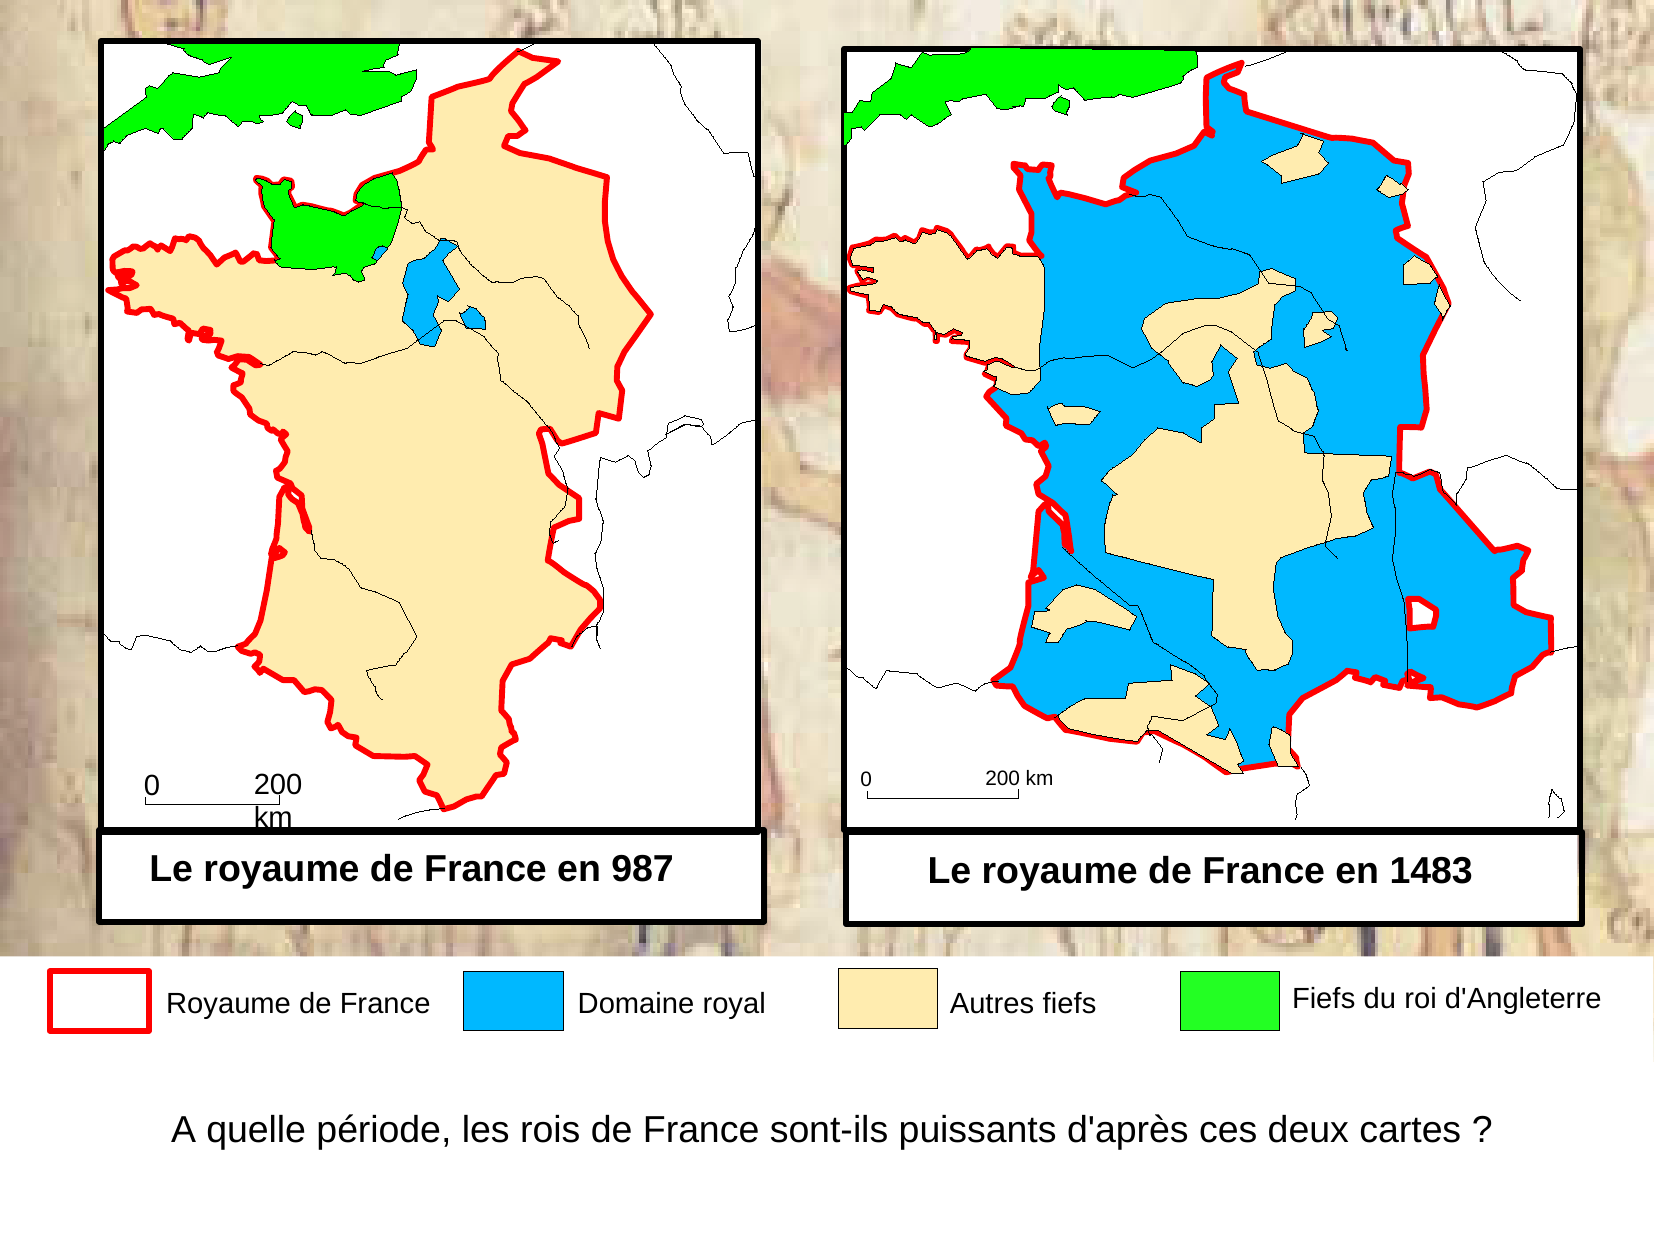

200 km
200 km
0
0
Le royaume de France en 987
Le royaume de France en 1483
Fiefs du roi d'Angleterre
Royaume de France
Domaine royal
Autres fiefs
A quelle période, les rois de France sont-ils puissants d'après ces deux cartes ?